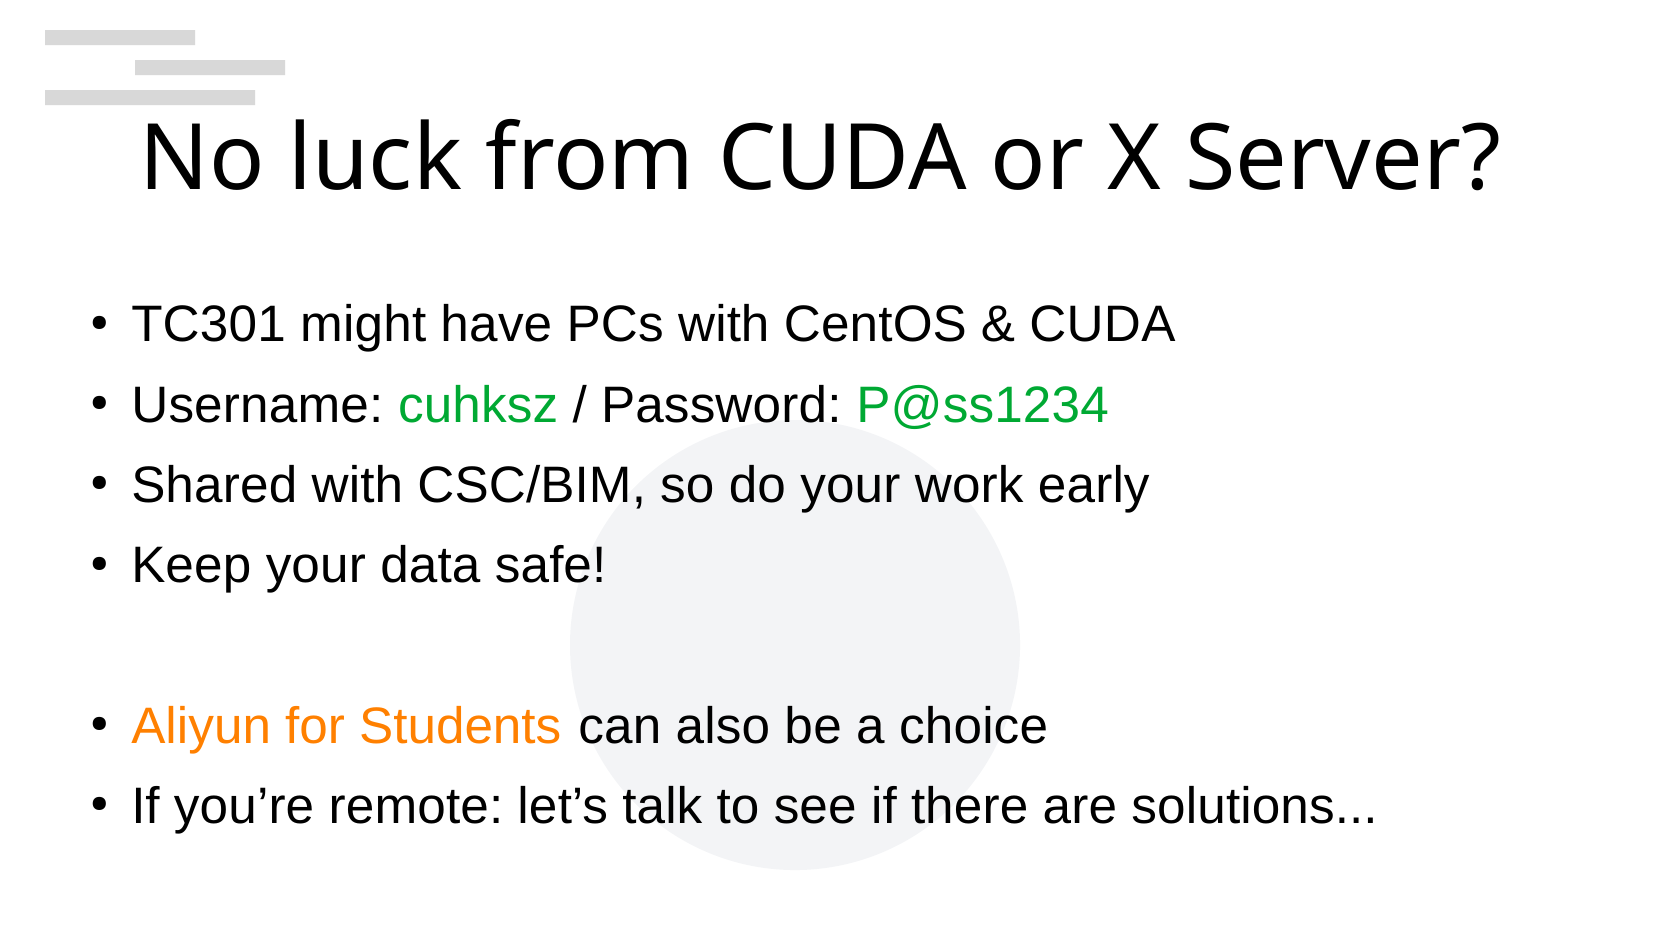

# No luck from CUDA or X Server?
TC301 might have PCs with CentOS & CUDA
Username: cuhksz / Password: P@ss1234
Shared with CSC/BIM, so do your work early
Keep your data safe!
Aliyun for Students can also be a choice
If you’re remote: let’s talk to see if there are solutions...